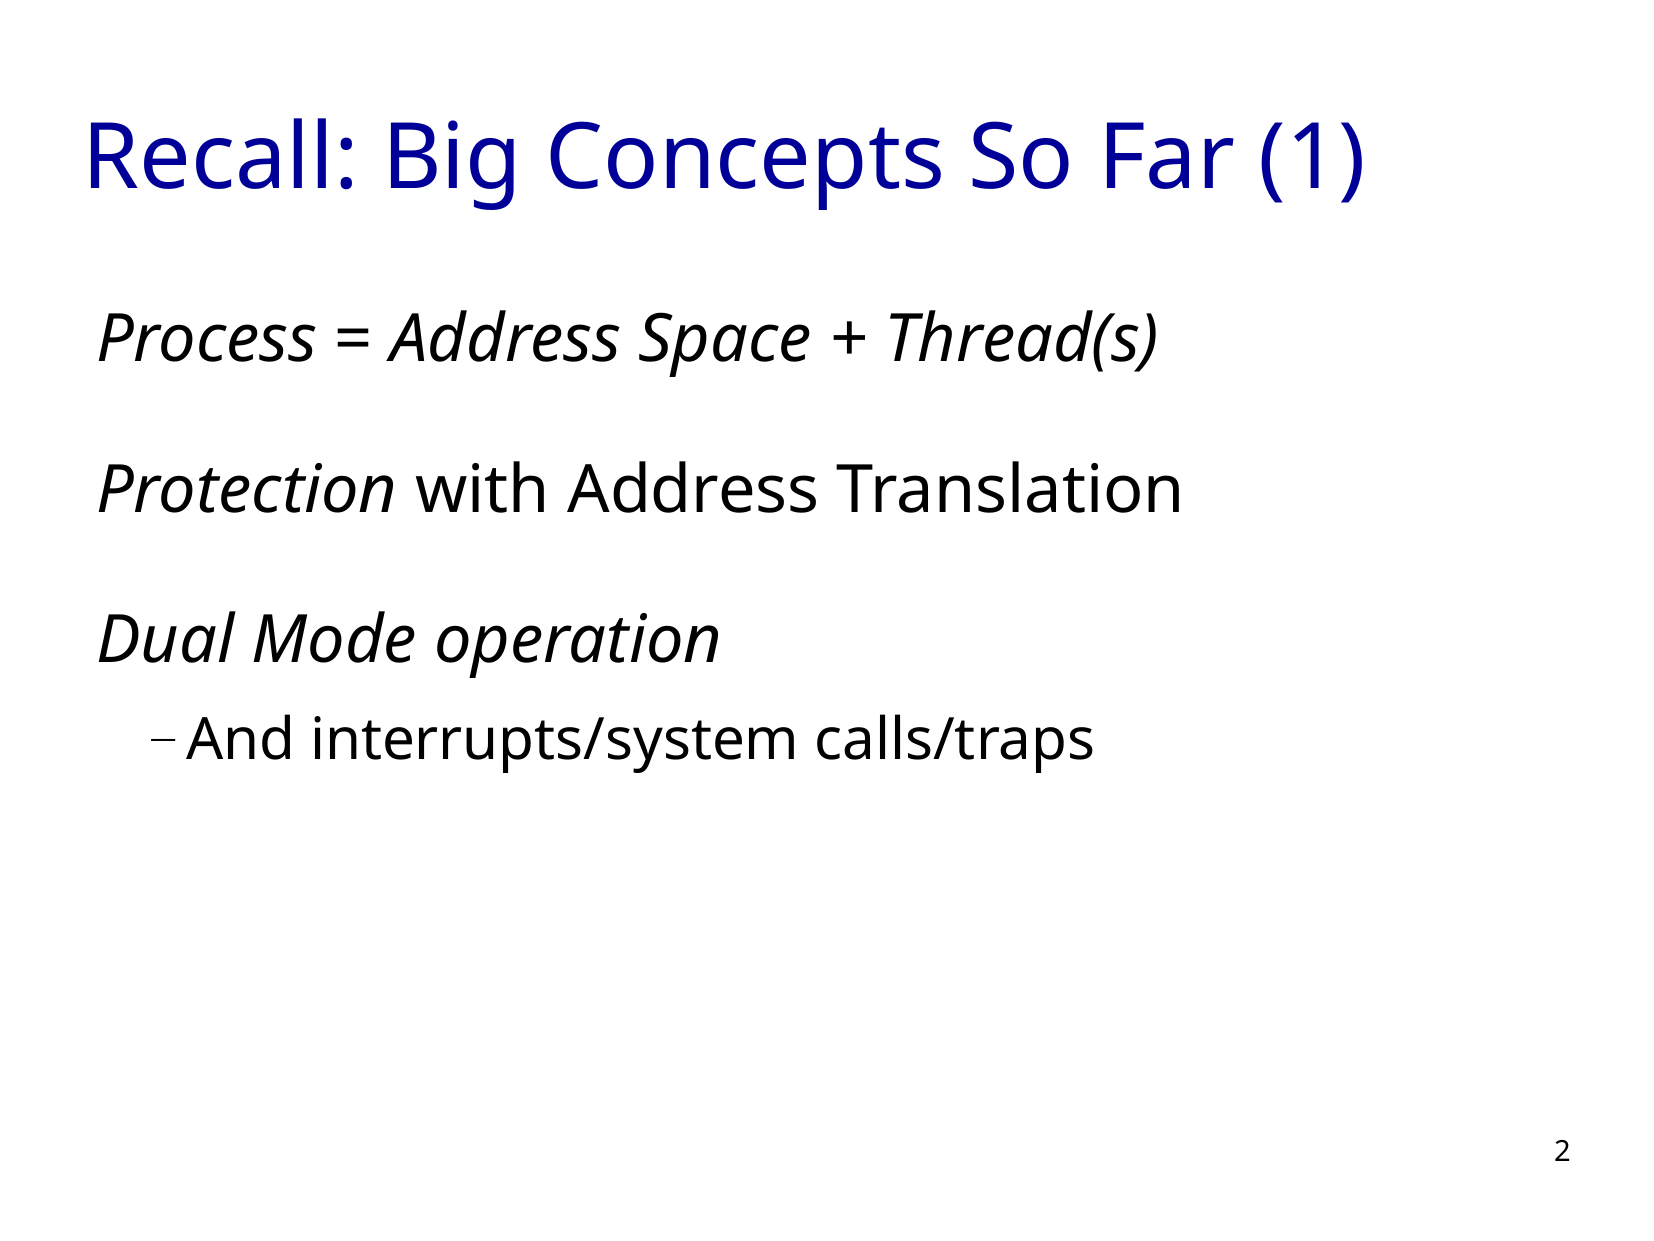

# Recall: Big Concepts So Far (1)
Process = Address Space + Thread(s)
Protection with Address Translation
Dual Mode operation
And interrupts/system calls/traps
2